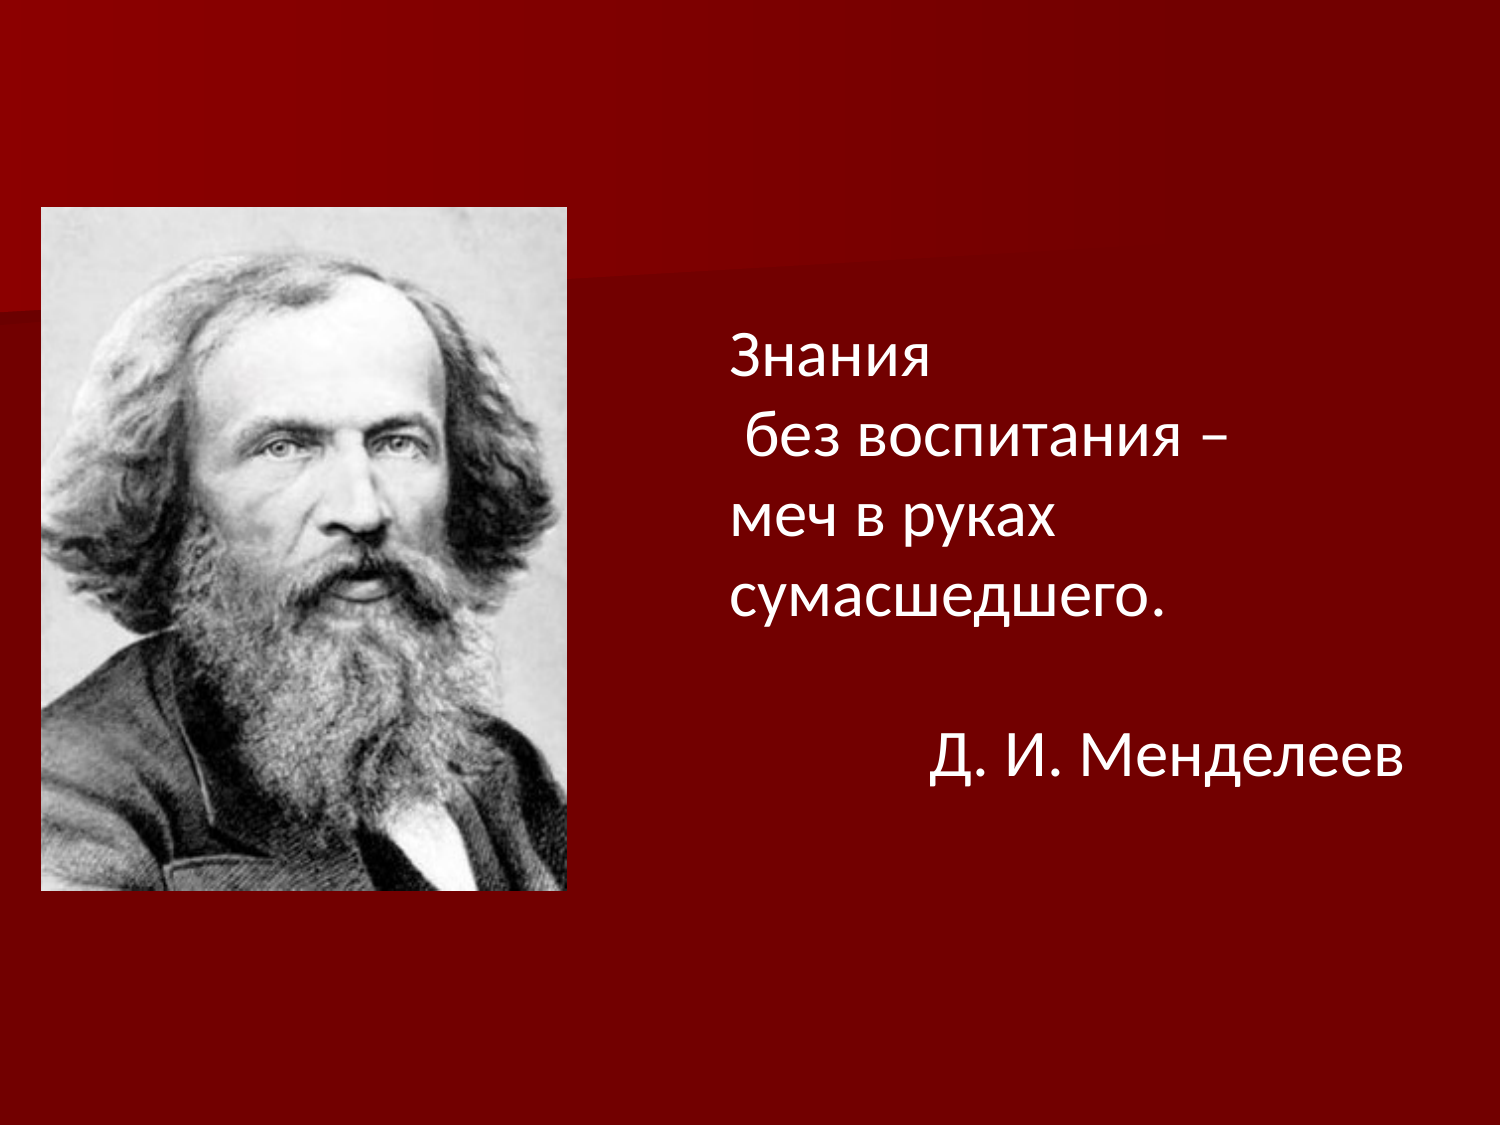

Знания
 без воспитания –
меч в руках сумасшедшего.
 Д. И. Менделеев